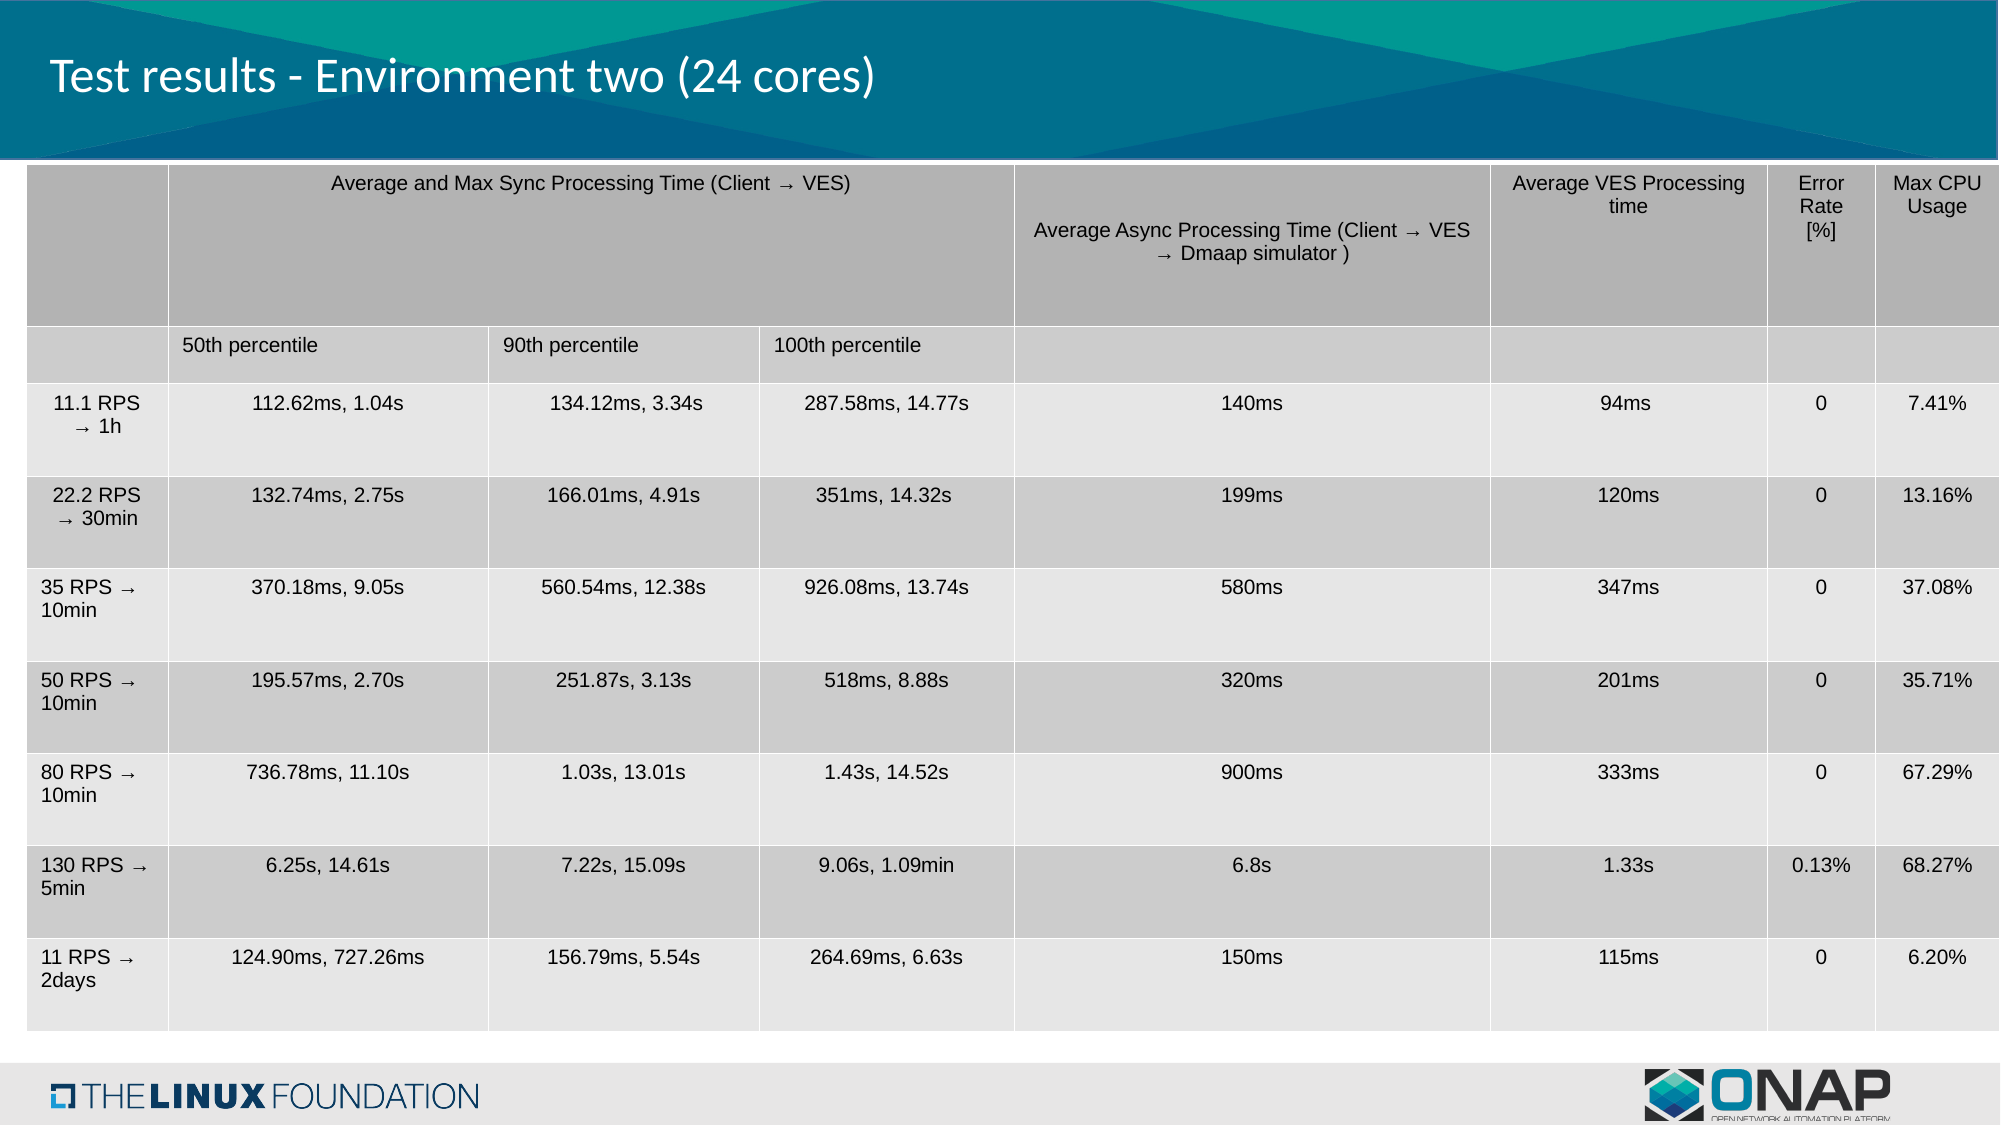

# Test results - Environment two (24 cores)
| | Average and Max Sync Processing Time (Client → VES) | | | Average Async Processing Time (Client → VES → Dmaap simulator ) | Average VES Processing time | Error Rate [%] | Max CPU Usage |
| --- | --- | --- | --- | --- | --- | --- | --- |
| | 50th percentile | 90th percentile | 100th percentile | | | | |
| 11.1 RPS → 1h | 112.62ms, 1.04s | 134.12ms, 3.34s | 287.58ms, 14.77s | 140ms | 94ms | 0 | 7.41% |
| 22.2 RPS → 30min | 132.74ms, 2.75s | 166.01ms, 4.91s | 351ms, 14.32s | 199ms | 120ms | 0 | 13.16% |
| 35 RPS → 10min | 370.18ms, 9.05s | 560.54ms, 12.38s | 926.08ms, 13.74s | 580ms | 347ms | 0 | 37.08% |
| 50 RPS → 10min | 195.57ms, 2.70s | 251.87s, 3.13s | 518ms, 8.88s | 320ms | 201ms | 0 | 35.71% |
| 80 RPS → 10min | 736.78ms, 11.10s | 1.03s, 13.01s | 1.43s, 14.52s | 900ms | 333ms | 0 | 67.29% |
| 130 RPS → 5min | 6.25s, 14.61s | 7.22s, 15.09s | 9.06s, 1.09min | 6.8s | 1.33s | 0.13% | 68.27% |
| 11 RPS → 2days | 124.90ms, 727.26ms | 156.79ms, 5.54s | 264.69ms, 6.63s | 150ms | 115ms | 0 | 6.20% |